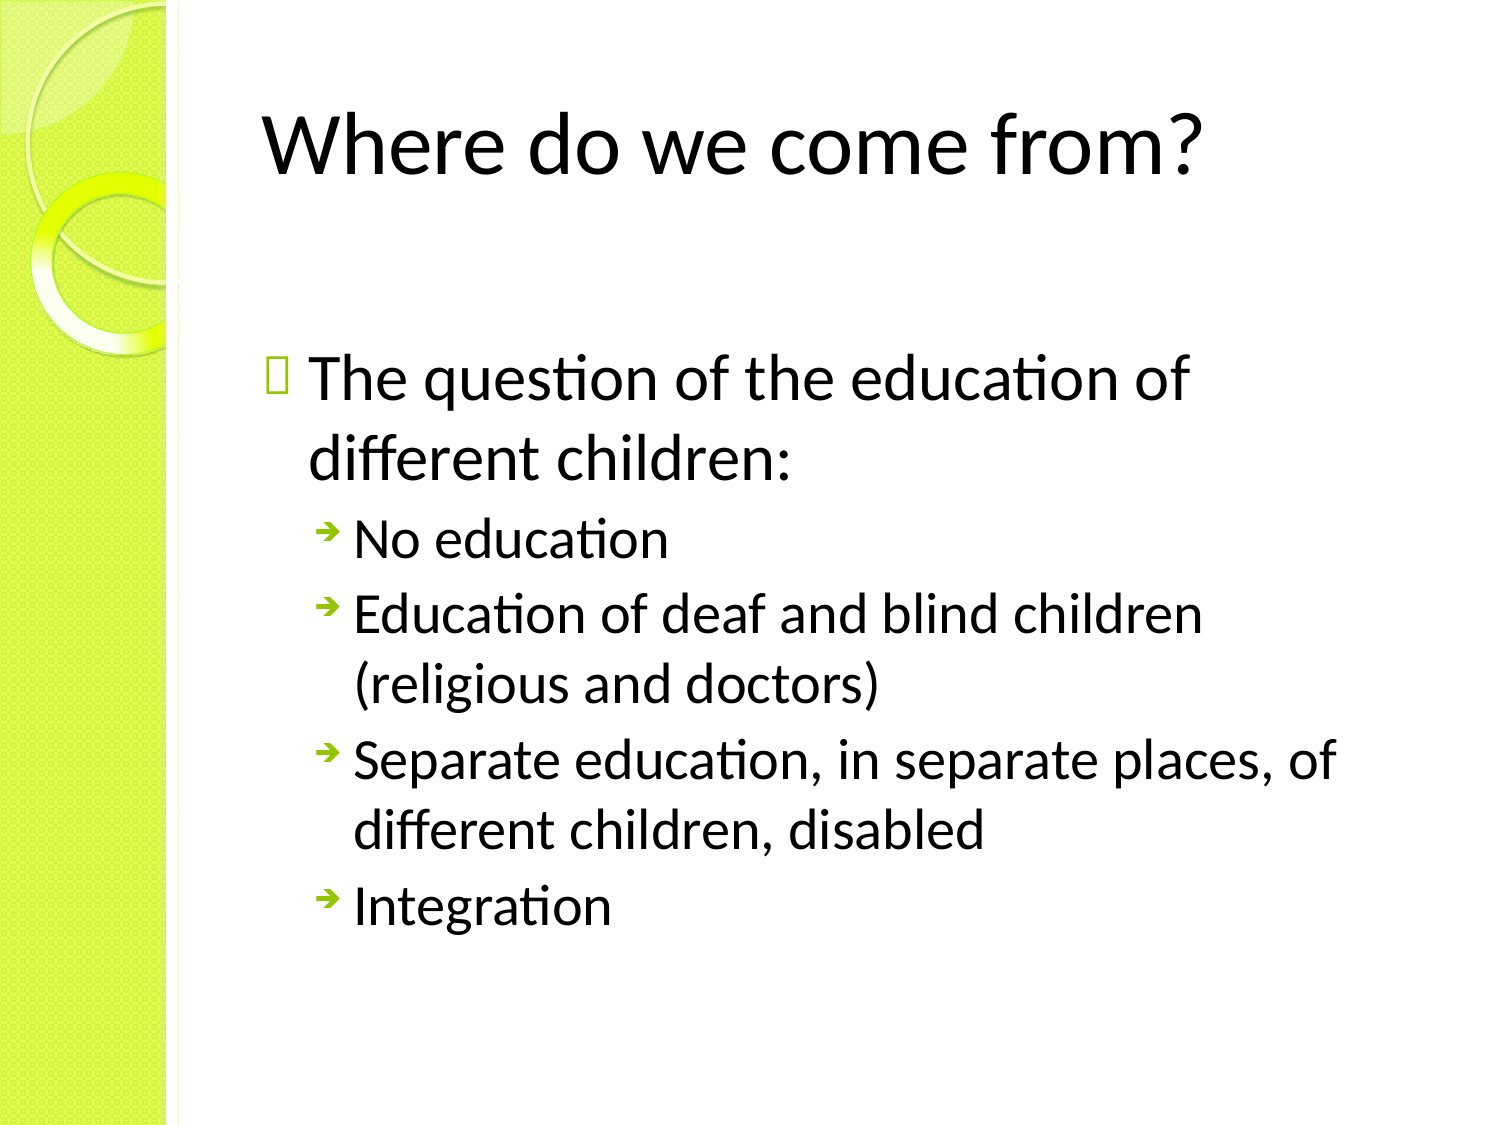

# Where do we come from?
The question of the education of different children:
No education
Education of deaf and blind children (religious and doctors)
Separate education, in separate places, of different children, disabled
Integration